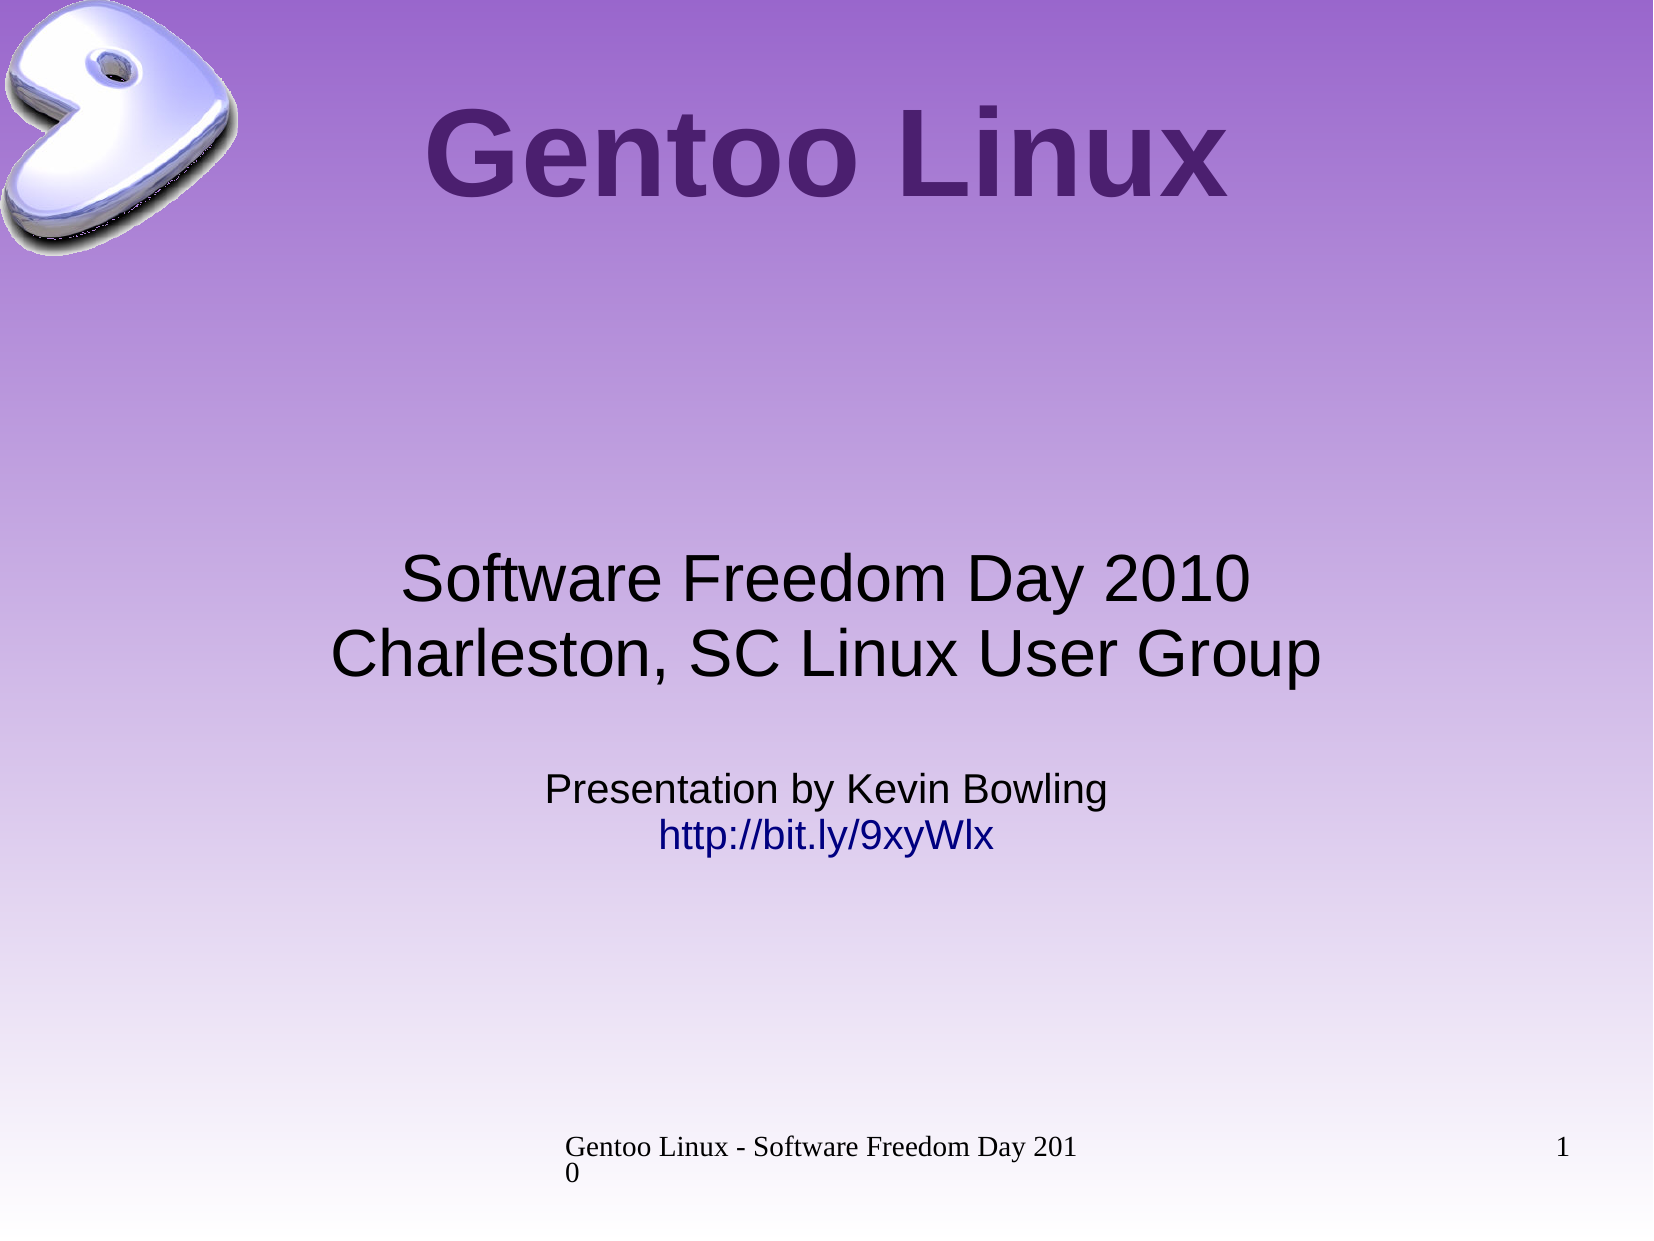

# Gentoo Linux
Software Freedom Day 2010
Charleston, SC Linux User Group
Presentation by Kevin Bowling
http://bit.ly/9xyWlx
Gentoo Linux - Software Freedom Day 2010
1